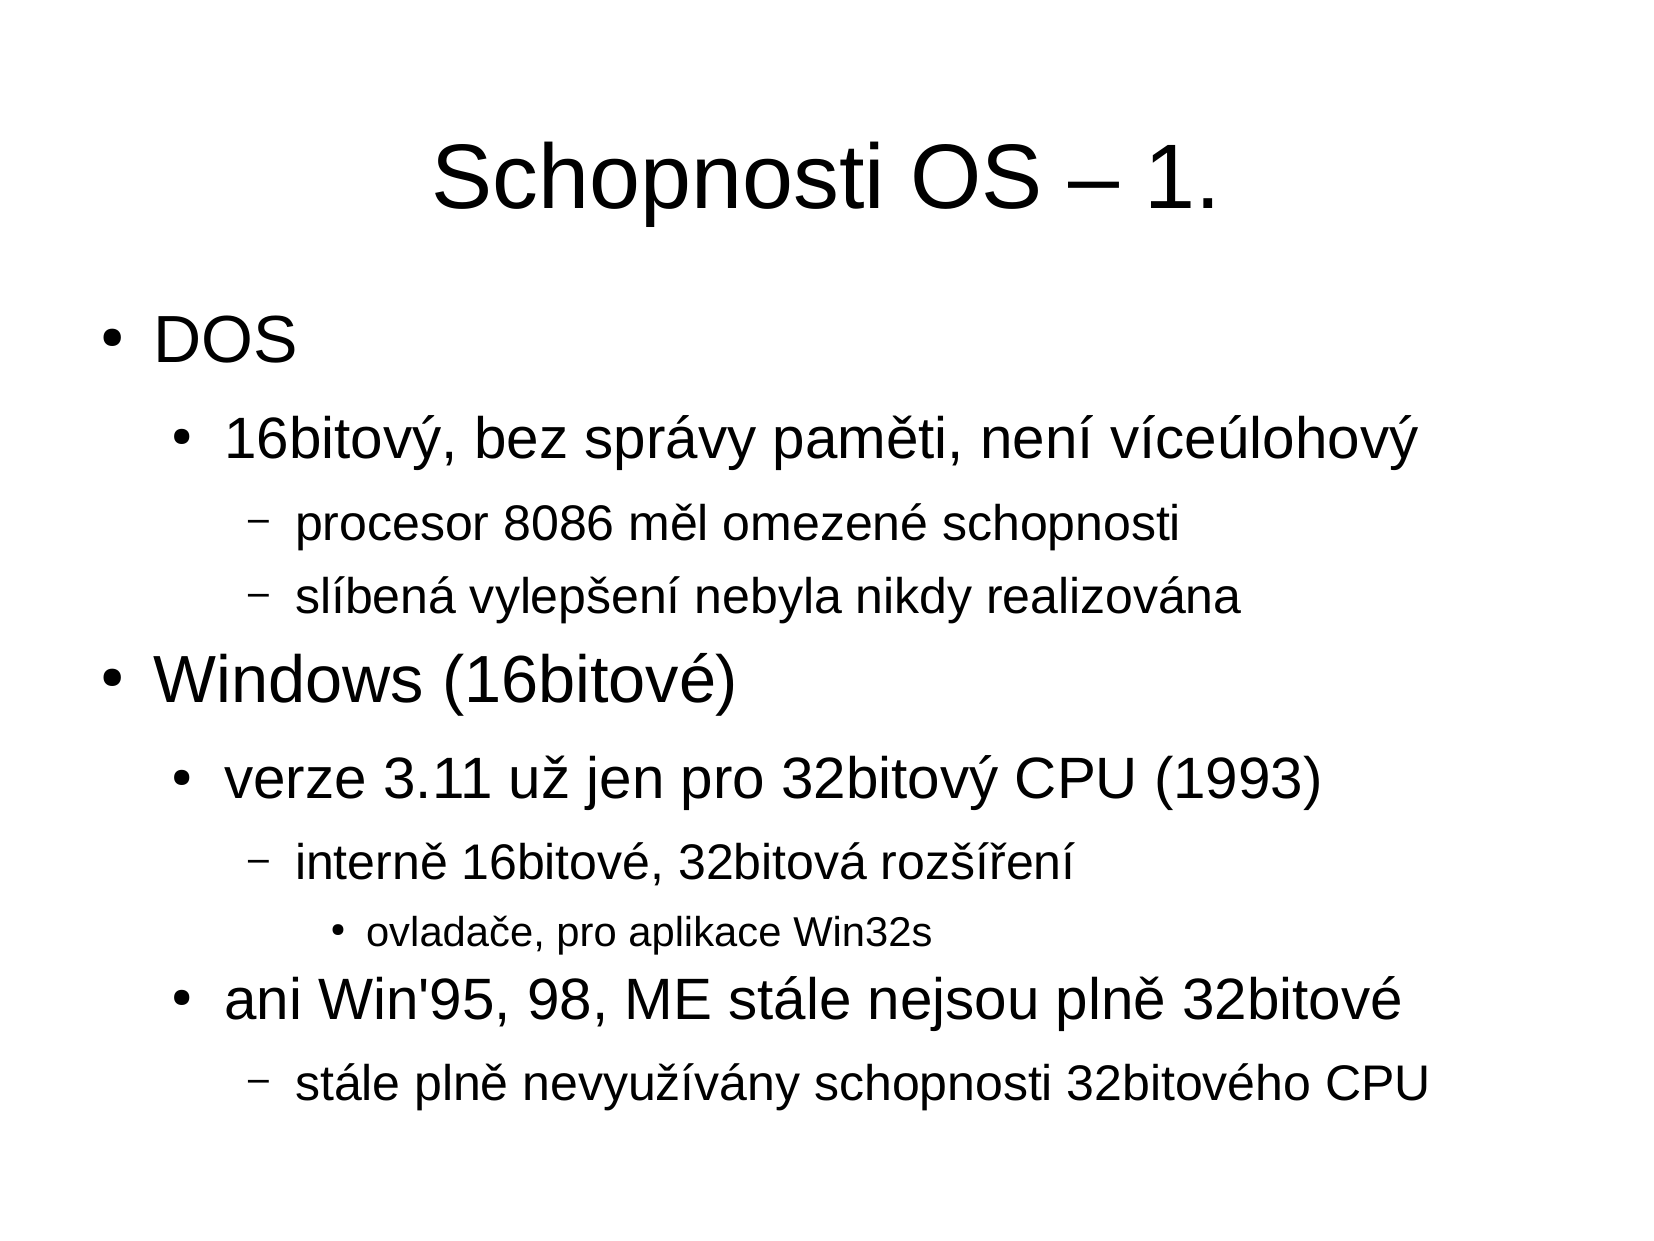

# Schopnosti OS – 1.
DOS
16bitový, bez správy paměti, není víceúlohový
procesor 8086 měl omezené schopnosti
slíbená vylepšení nebyla nikdy realizována
Windows (16bitové)
verze 3.11 už jen pro 32bitový CPU (1993)
interně 16bitové, 32bitová rozšíření
ovladače, pro aplikace Win32s
ani Win'95, 98, ME stále nejsou plně 32bitové
stále plně nevyužívány schopnosti 32bitového CPU